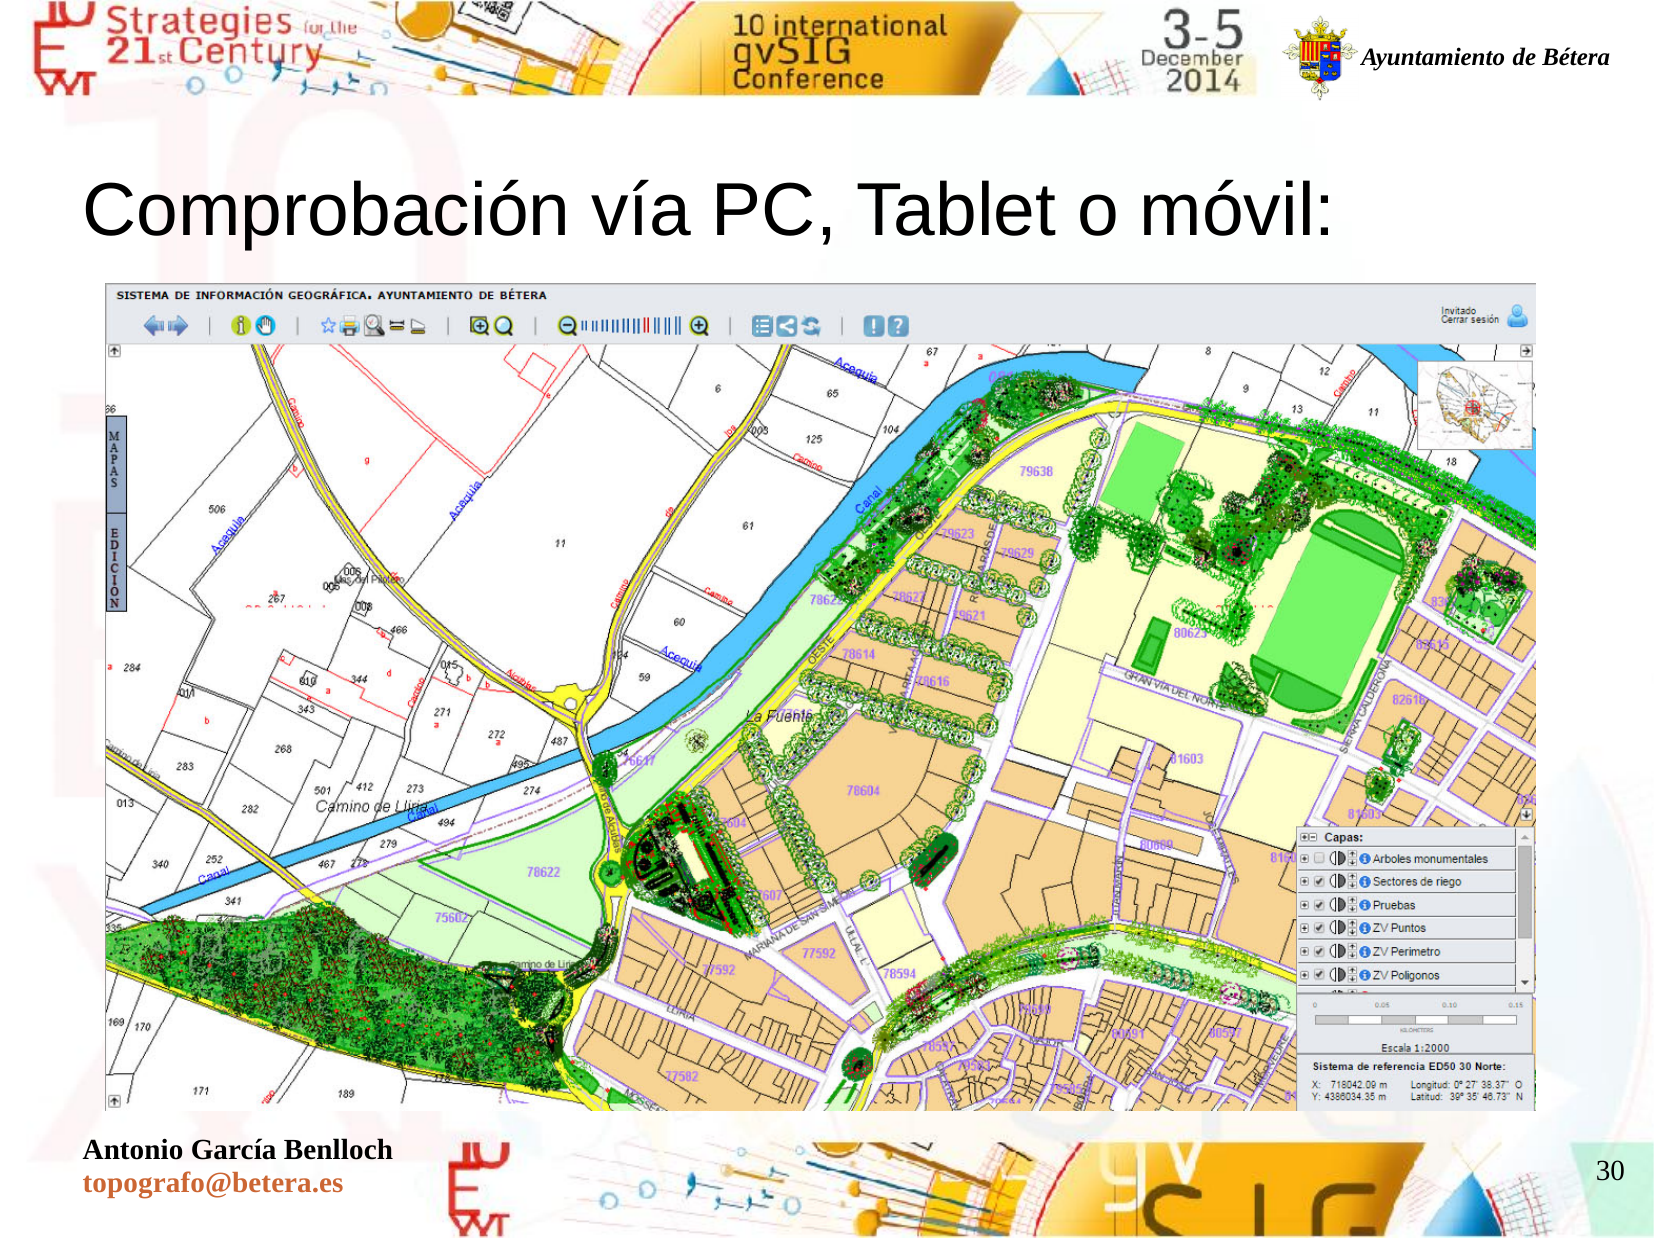

# Comprobación vía PC, Tablet o móvil:
Vista del inventario de jardines en el geoportal
A través de una tablet o PC
http://sig.betera.es
30